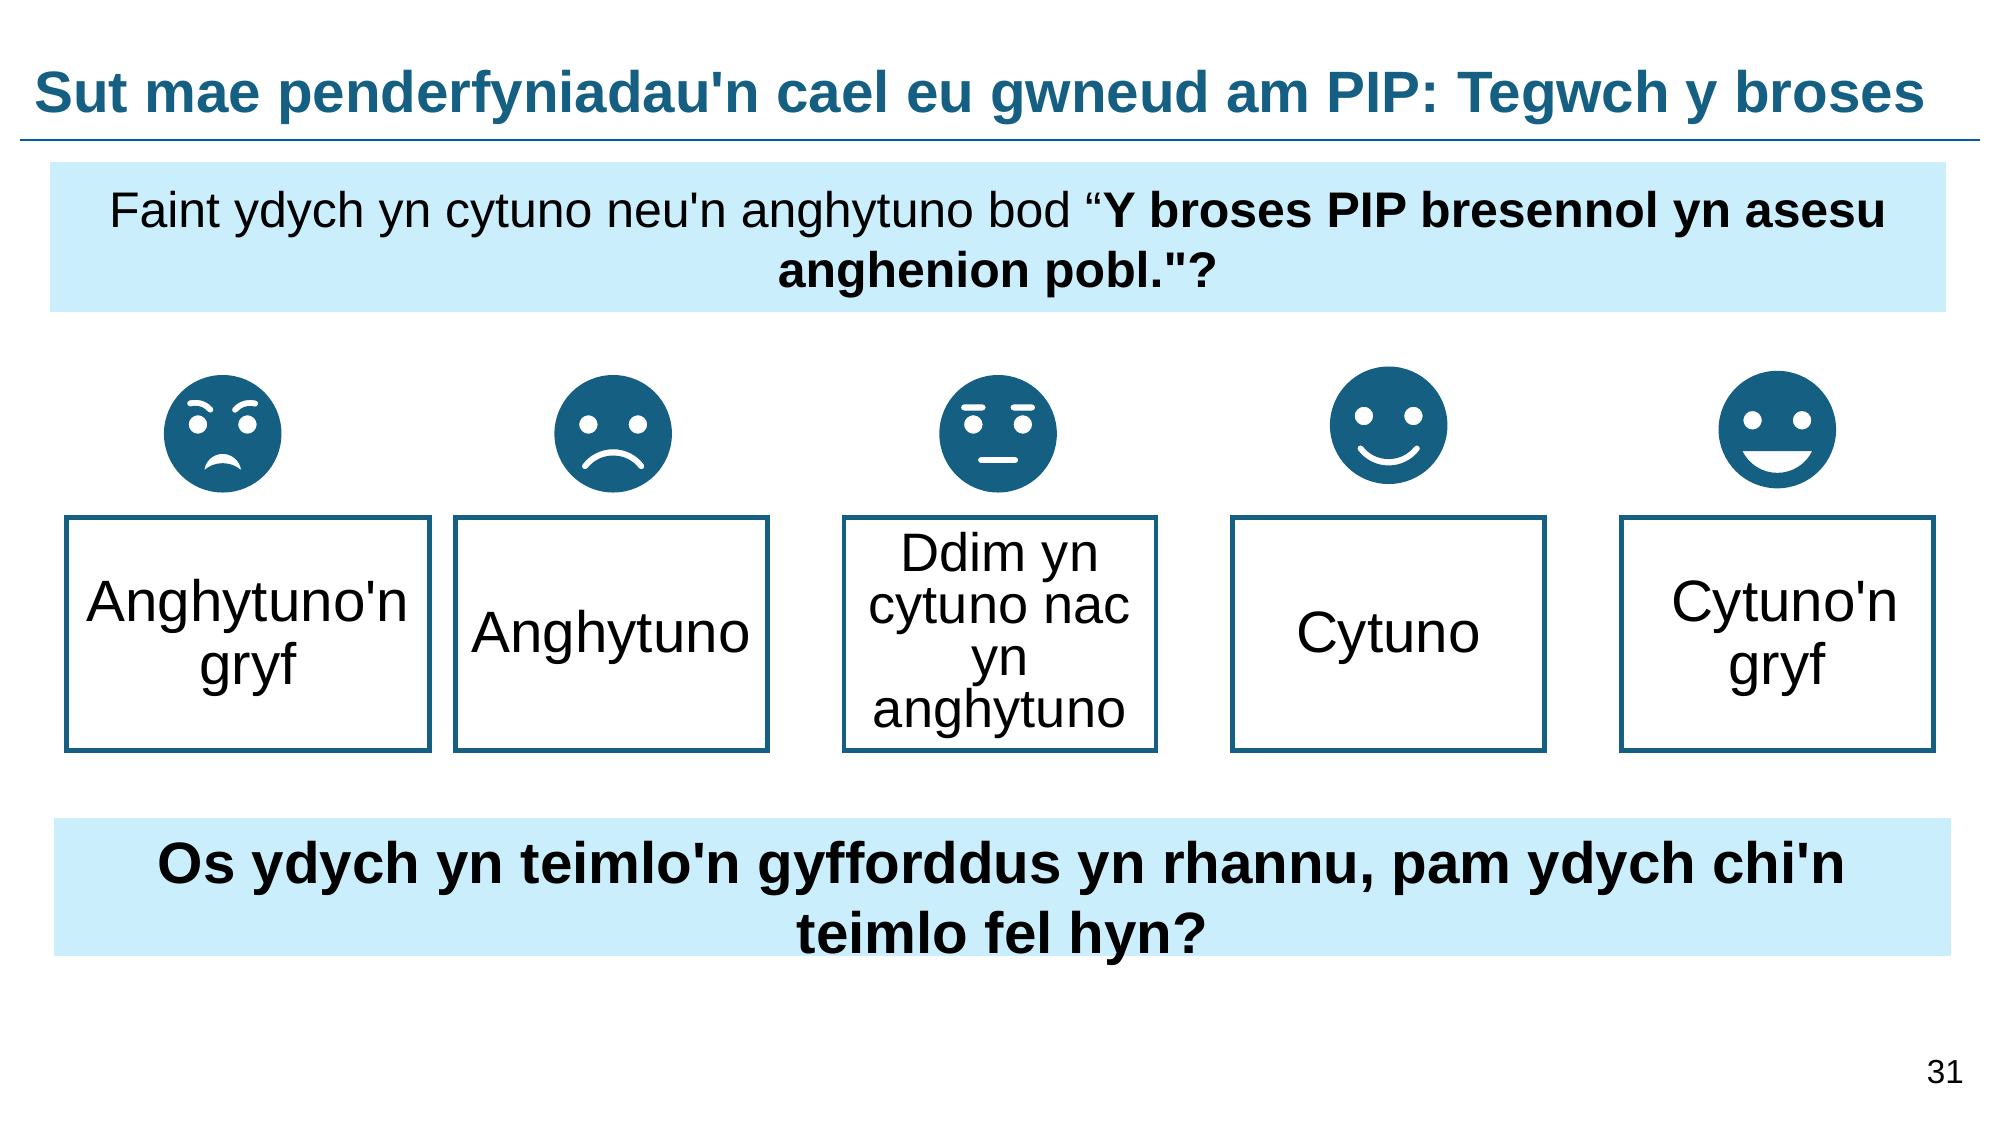

# Sut mae penderfyniadau'n cael eu gwneud am PIP: Tegwch y broses
Faint ydych yn cytuno neu'n anghytuno bod “Y broses PIP bresennol yn asesu anghenion pobl."?
Anghytuno'n gryf
Anghytuno
Ddim yn cytuno nac yn anghytuno
Cytuno
 Cytuno'n gryf
Os ydych yn teimlo'n gyfforddus yn rhannu, pam ydych chi'n teimlo fel hyn?